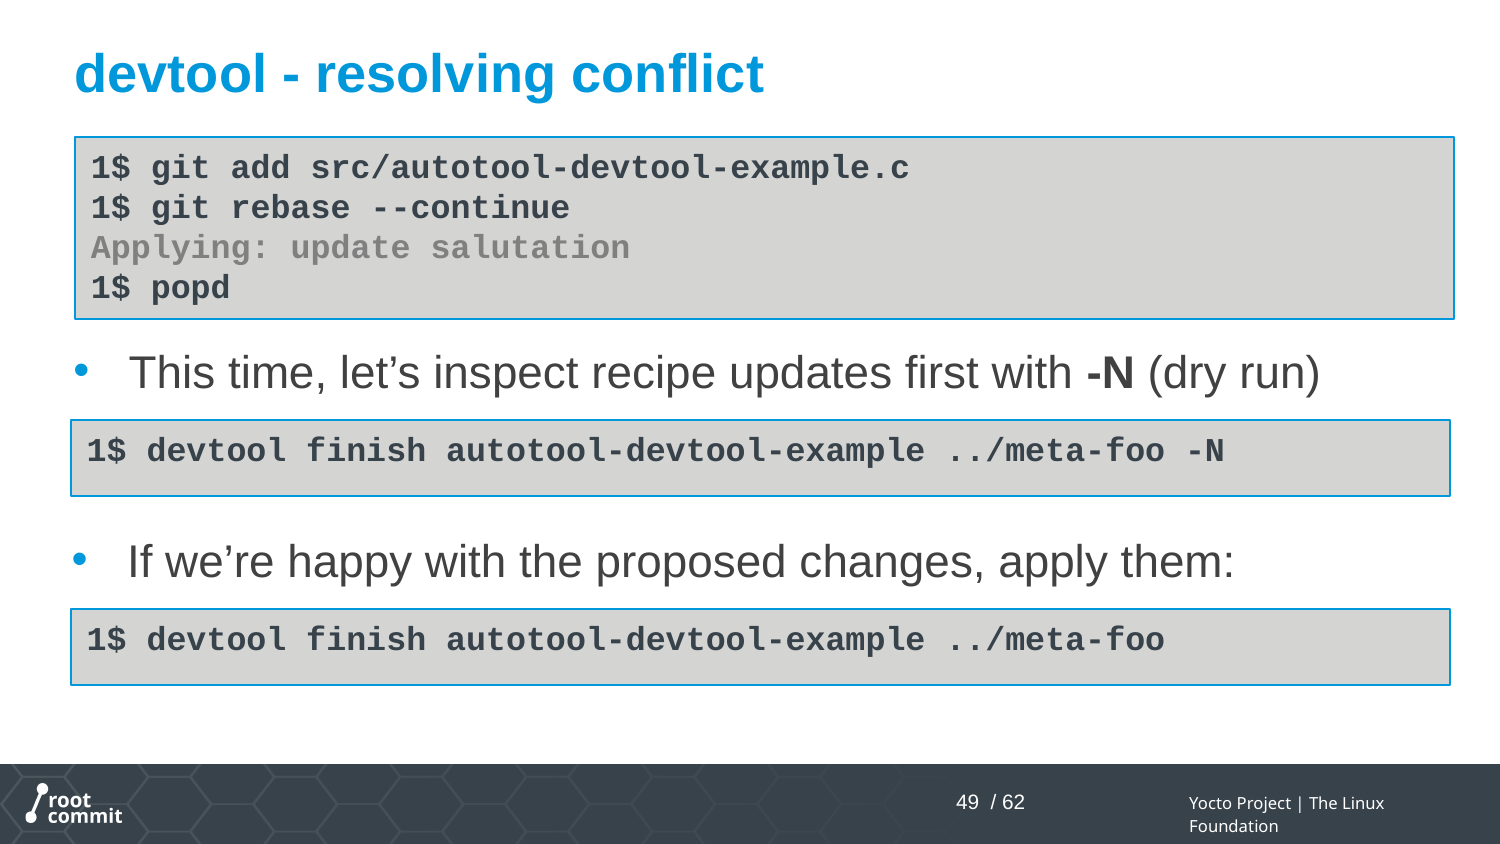

devtool - resolving conflict
1$ git add src/autotool-devtool-example.c
1$ git rebase --continue
Applying: update salutation
1$ popd
This time, let’s inspect recipe updates first with -N (dry run)
1$ devtool finish autotool-devtool-example ../meta-foo -N
If we’re happy with the proposed changes, apply them:
1$ devtool finish autotool-devtool-example ../meta-foo